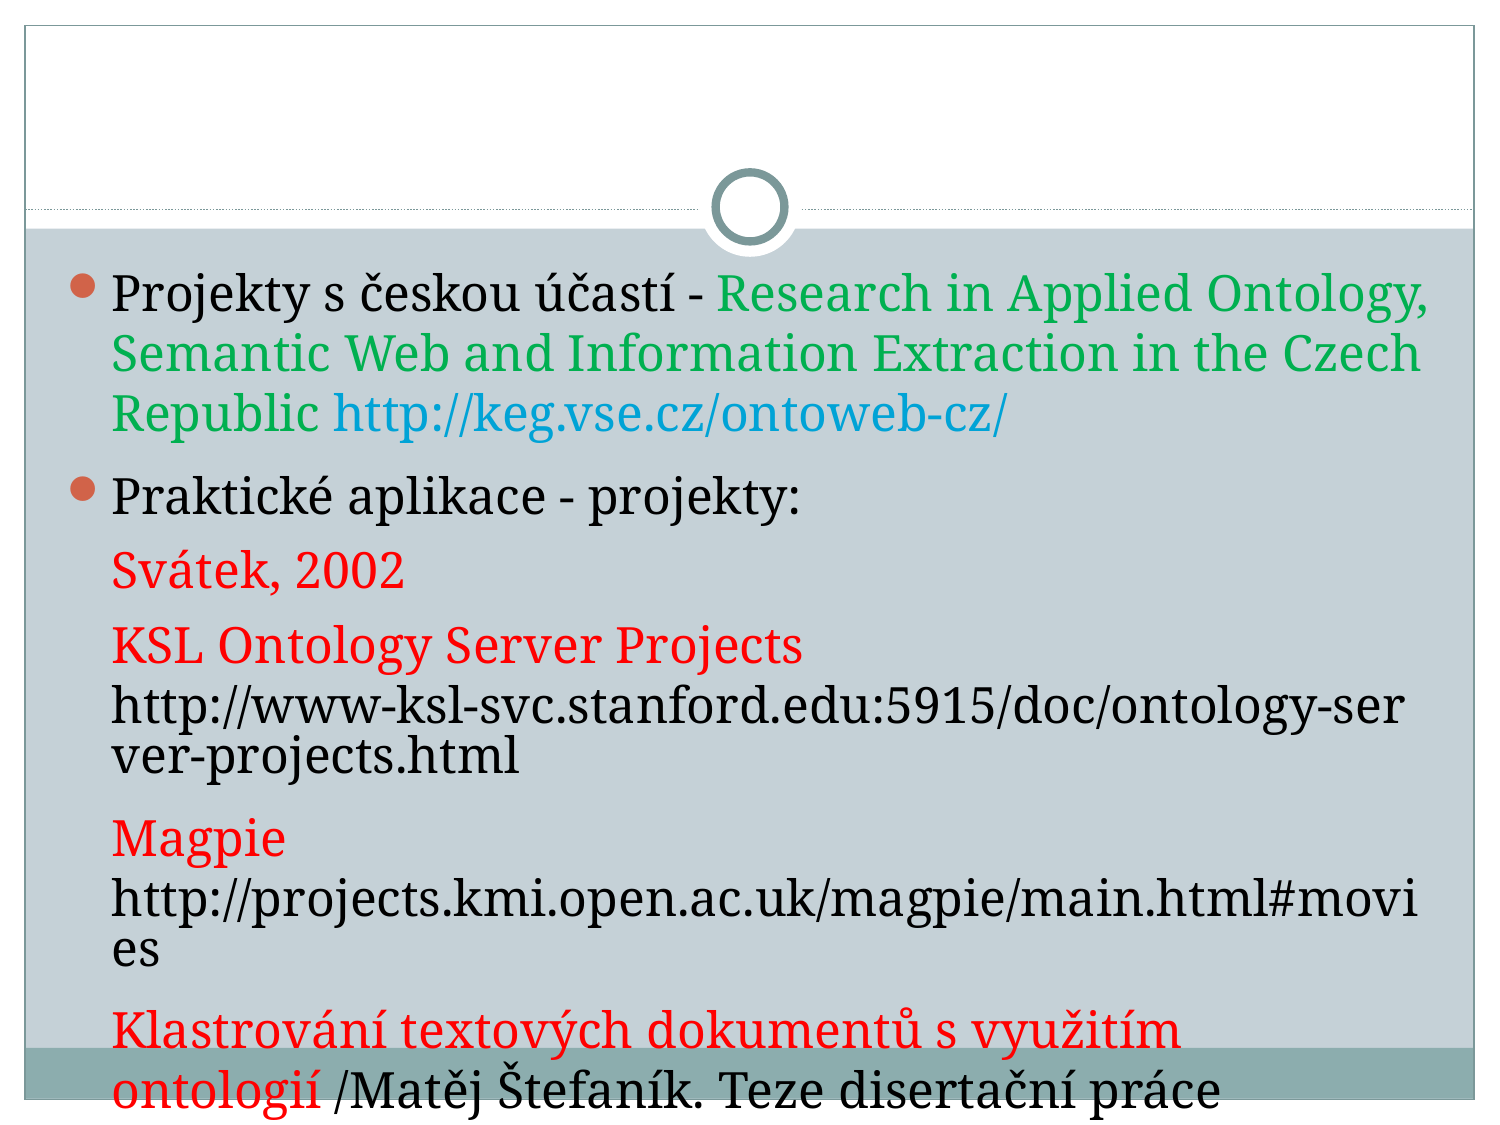

#
Projekty s českou účastí - Research in Applied Ontology, Semantic Web and Information Extraction in the Czech Republic http://keg.vse.cz/ontoweb-cz/
Praktické aplikace - projekty:
Svátek, 2002
KSL Ontology Server Projects http://www-ksl-svc.stanford.edu:5915/doc/ontology-server-projects.html
Magpie http://projects.kmi.open.ac.uk/magpie/main.html#movies
Klastrování textových dokumentů s využitím ontologií /Matěj Štefaník. Teze disertační práce http://is.muni.cz/th/50825/fi_r/teze.txt